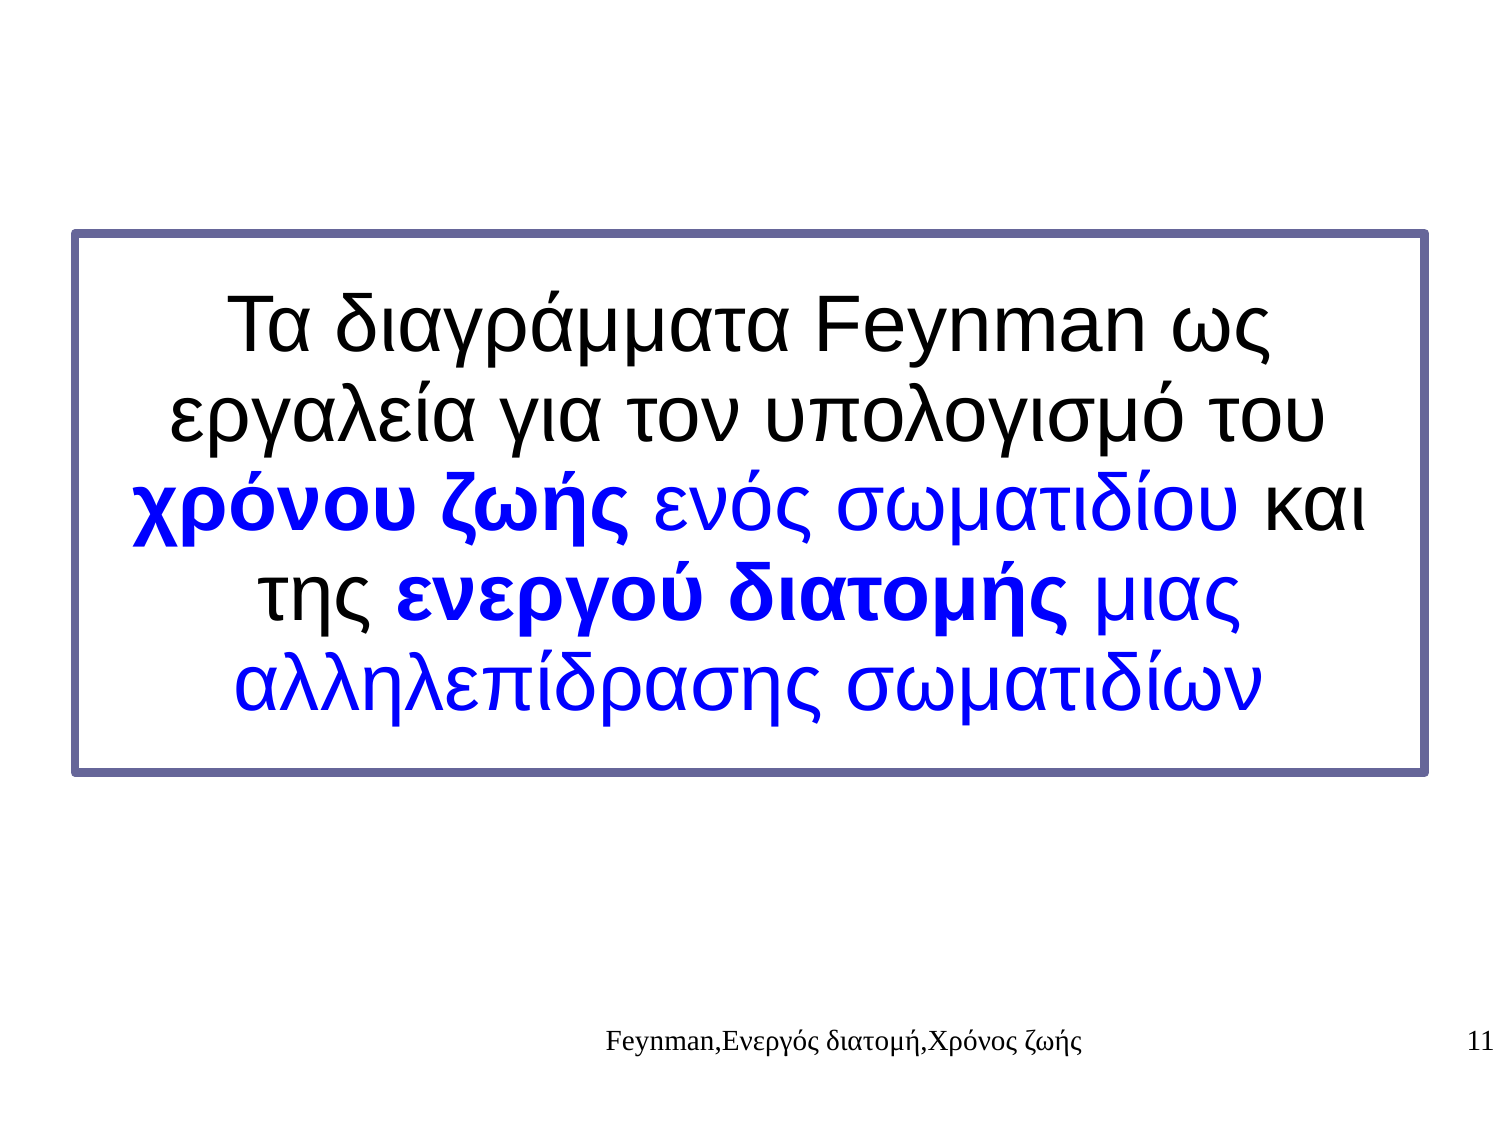

# Τα διαγράμματα Feynman ως εργαλεία για τον υπολογισμό του χρόνου ζωής ενός σωματιδίου και της ενεργού διατομής μιας αλληλεπίδρασης σωματιδίων
Feynman,Eνεργός διατομή,Xρόνος ζωής
11